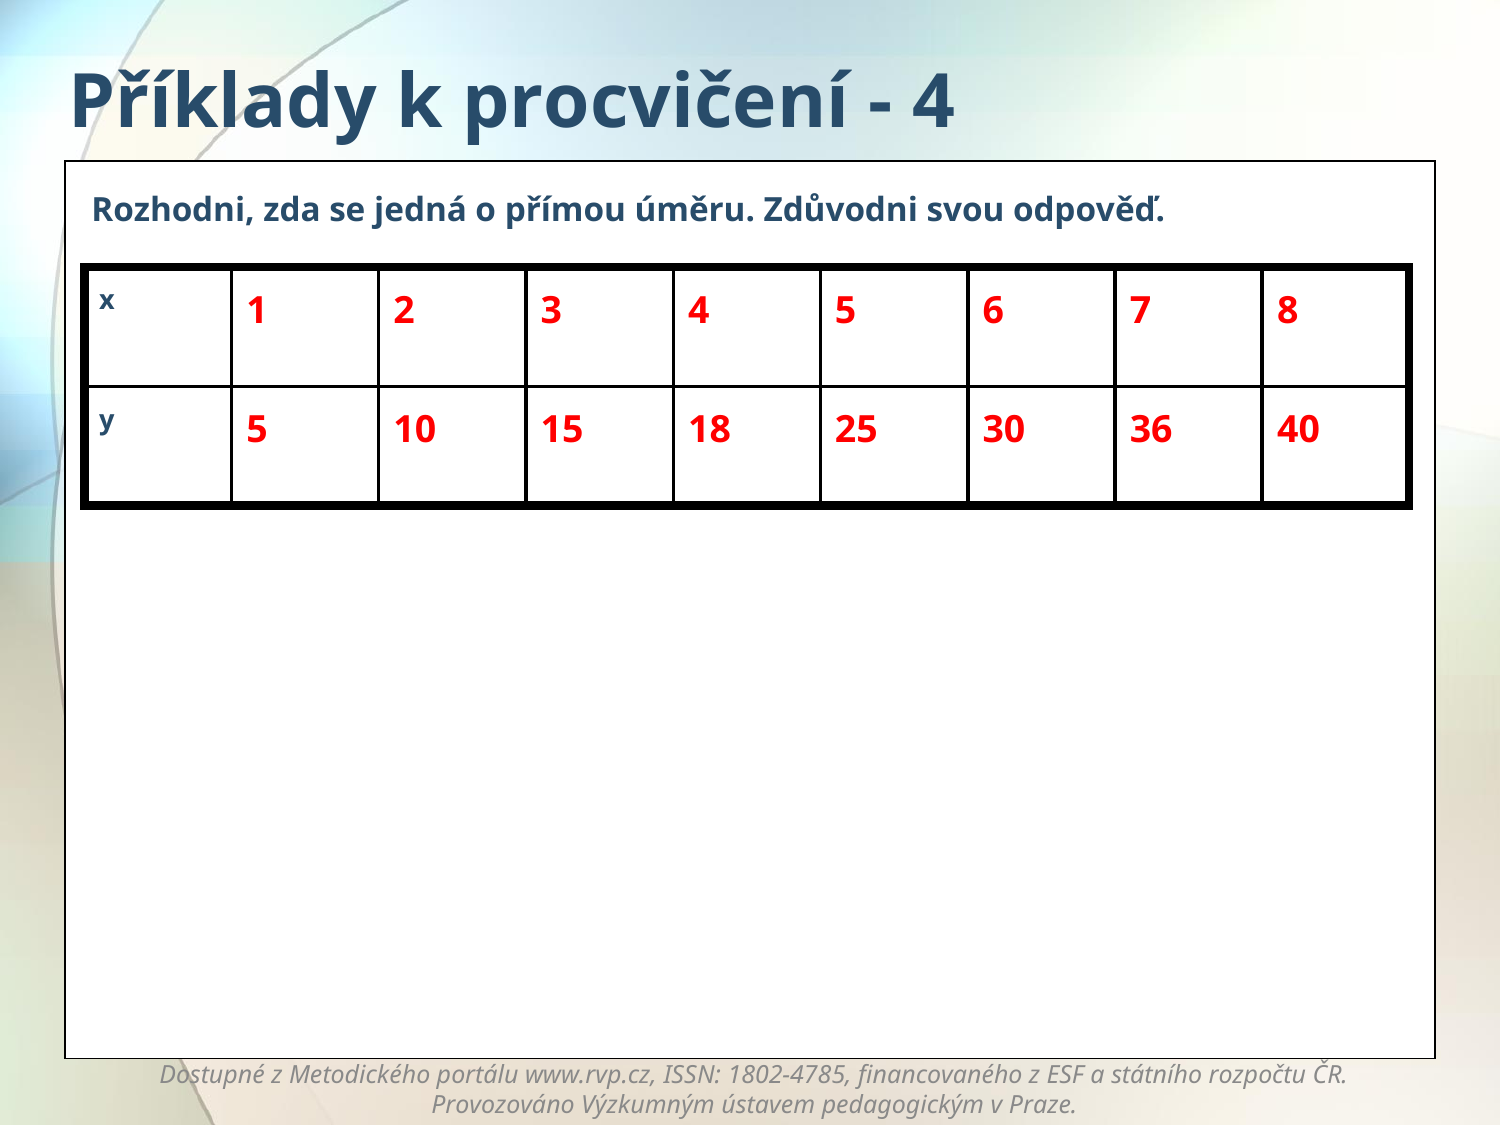

# Příklady k procvičení - 4
Rozhodni, zda se jedná o přímou úměru. Zdůvodni svou odpověď.
| x | 1 | 2 | 3 | 4 | 5 | 6 | 7 | 8 |
| --- | --- | --- | --- | --- | --- | --- | --- | --- |
| y | 5 | 10 | 15 | 18 | 25 | 30 | 36 | 40 |